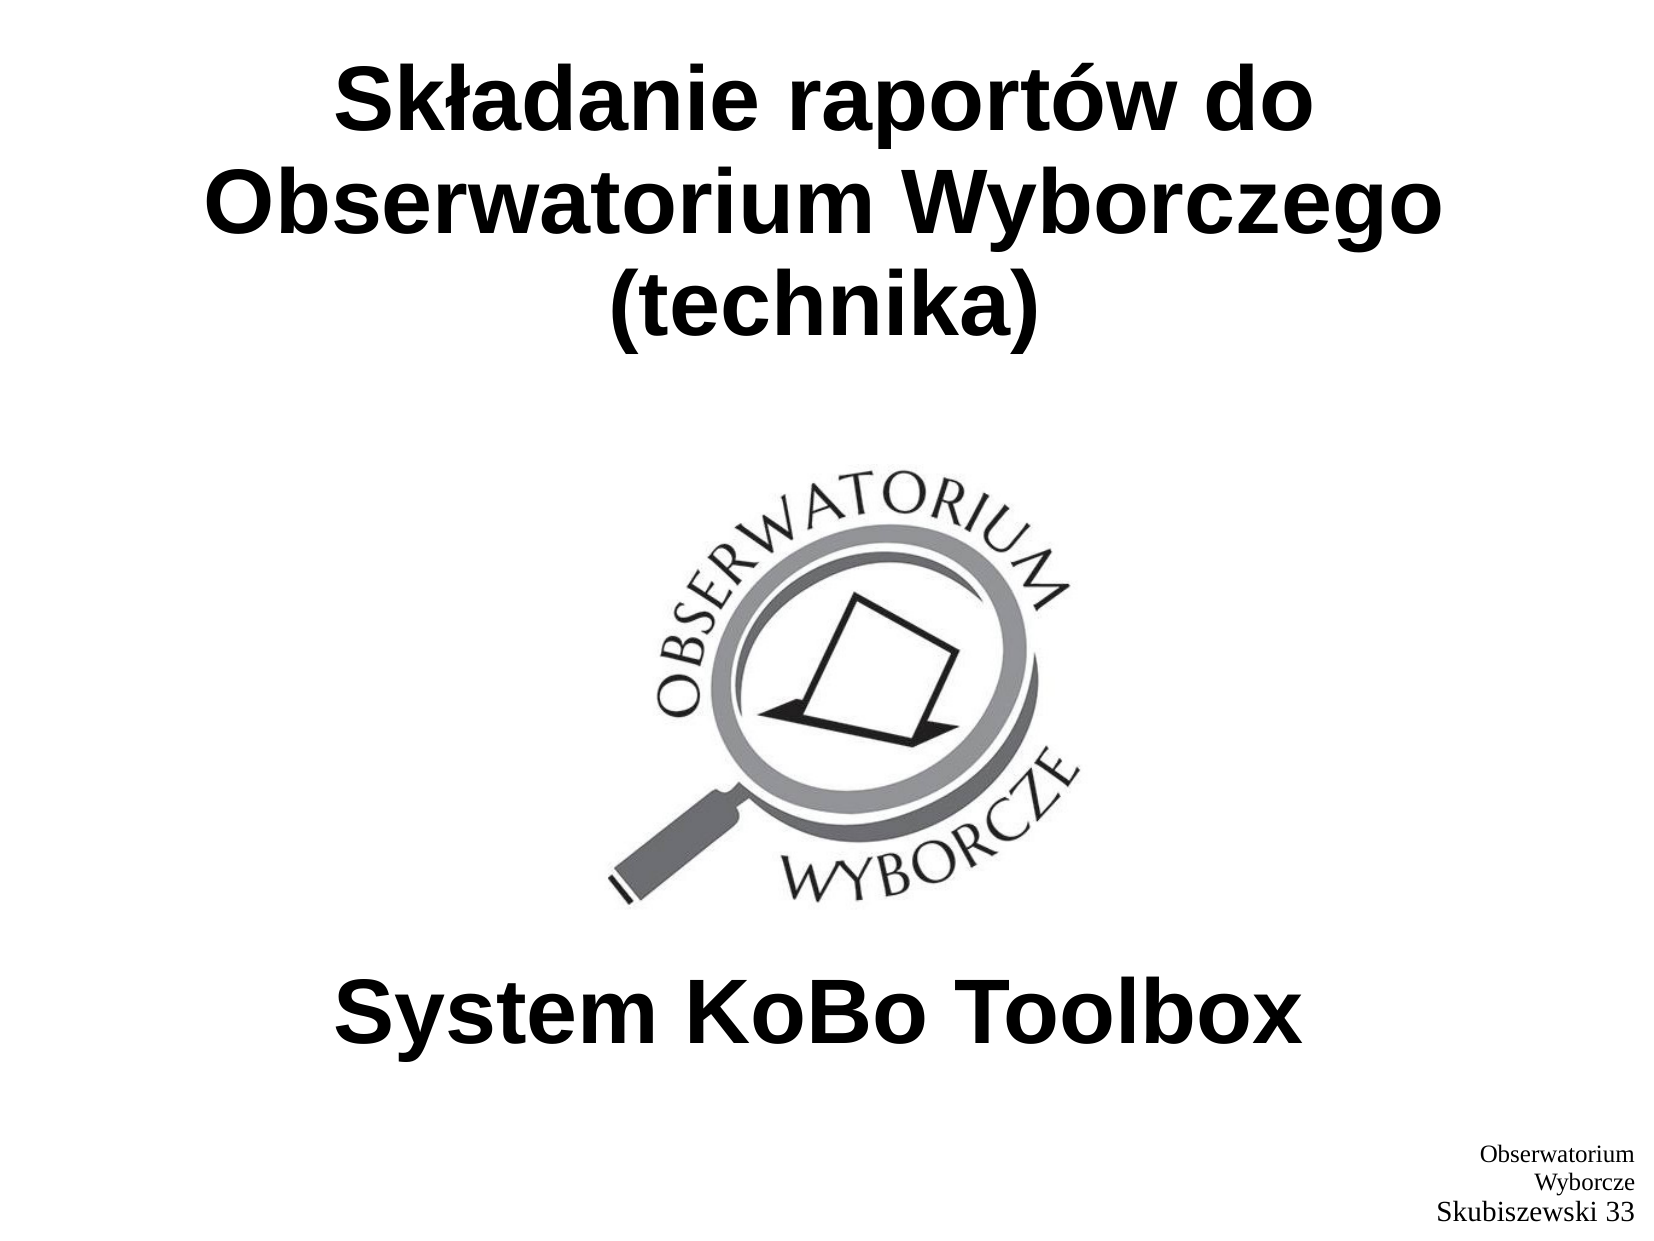

# Składanie raportów do Obserwatorium Wyborczego (technika)
System KoBo Toolbox
33